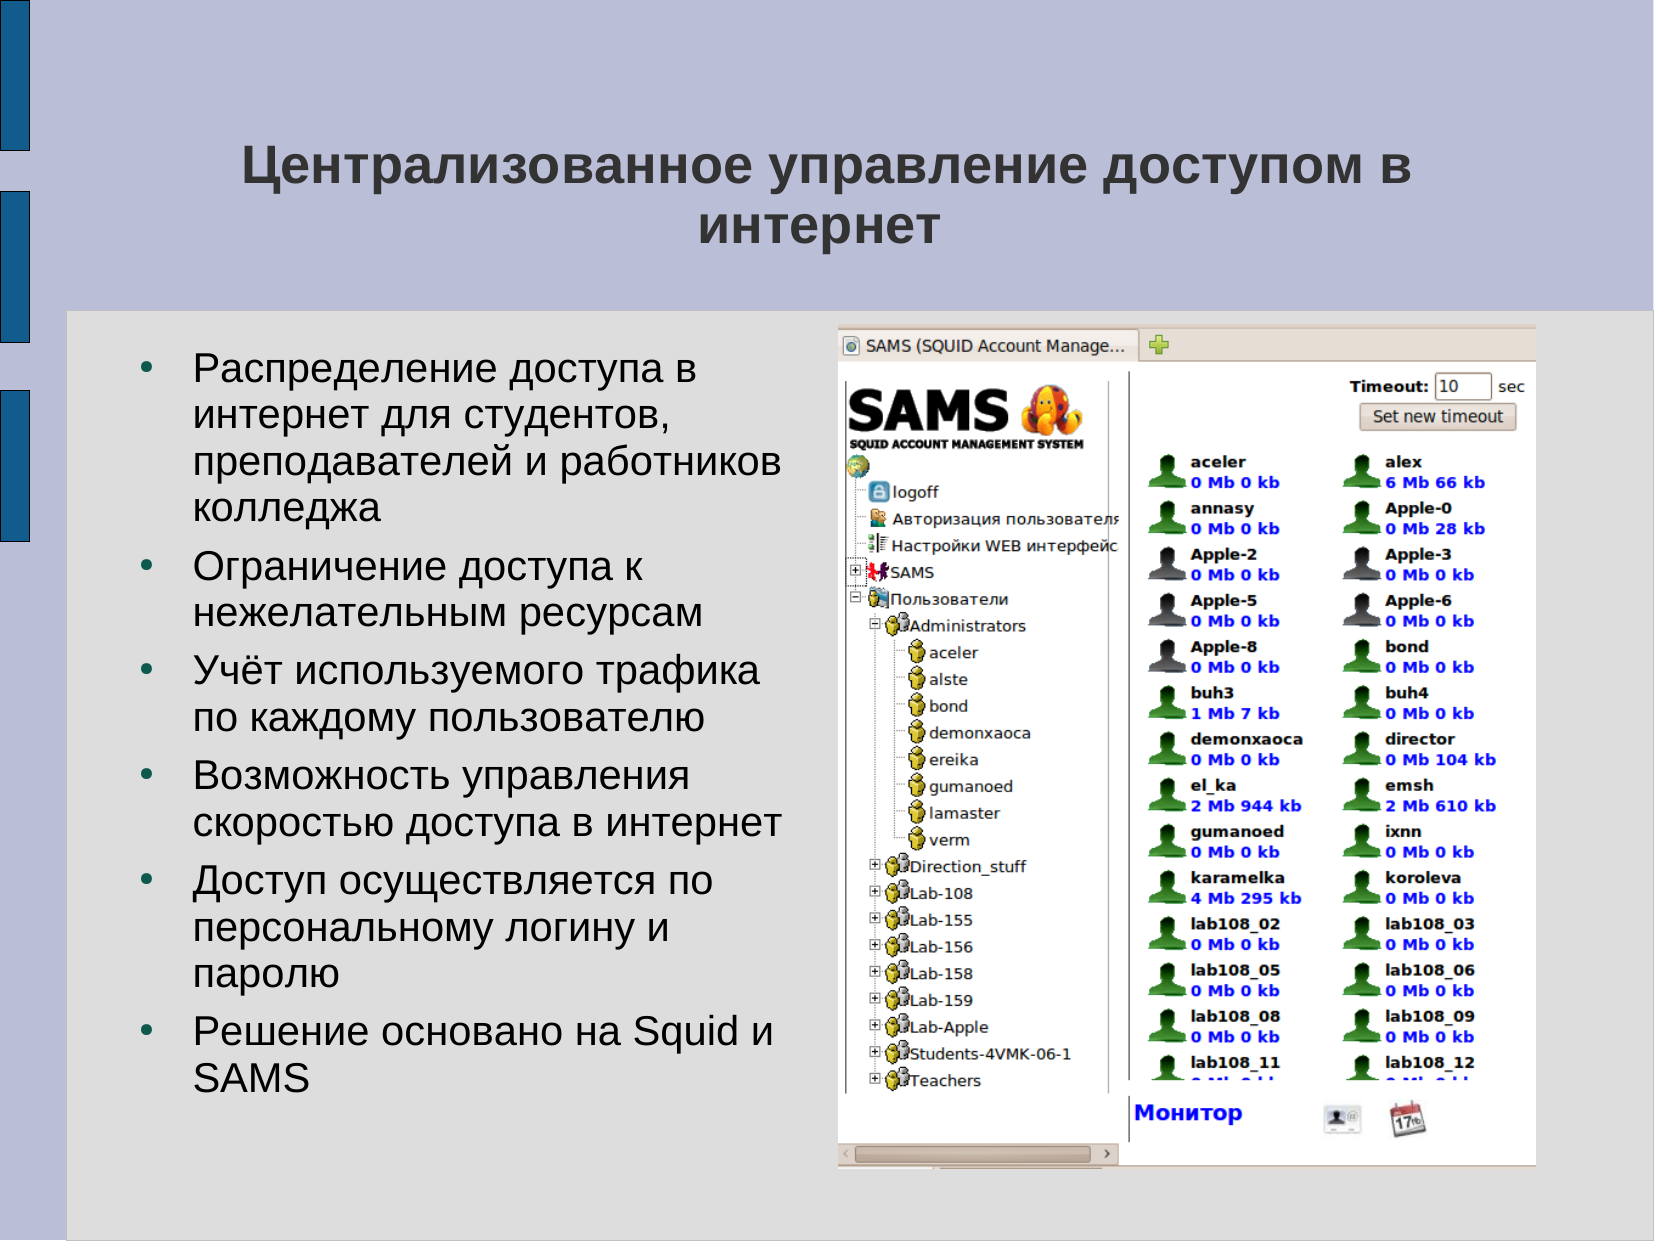

# Централизованное управление доступом в интернет
Распределение доступа в интернет для студентов, преподавателей и работников колледжа
Ограничение доступа к нежелательным ресурсам
Учёт используемого трафика по каждому пользователю
Возможность управления скоростью доступа в интернет
Доступ осуществляется по персональному логину и паролю
Решение основано на Squid и SAMS